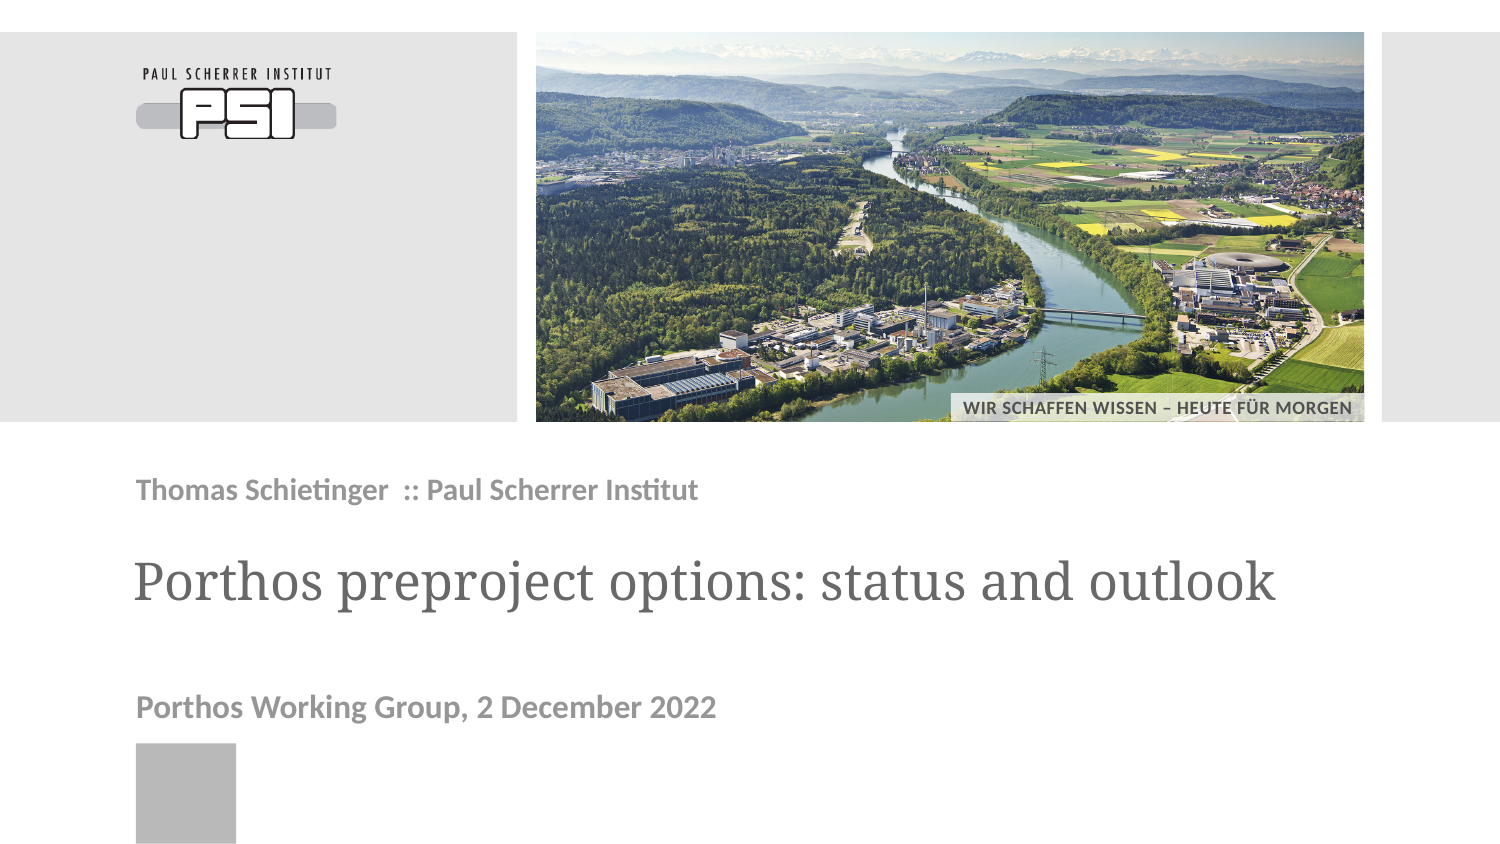

Thomas Schietinger :: Paul Scherrer Institut
# Porthos preproject options: status and outlook
Porthos Working Group, 2 December 2022